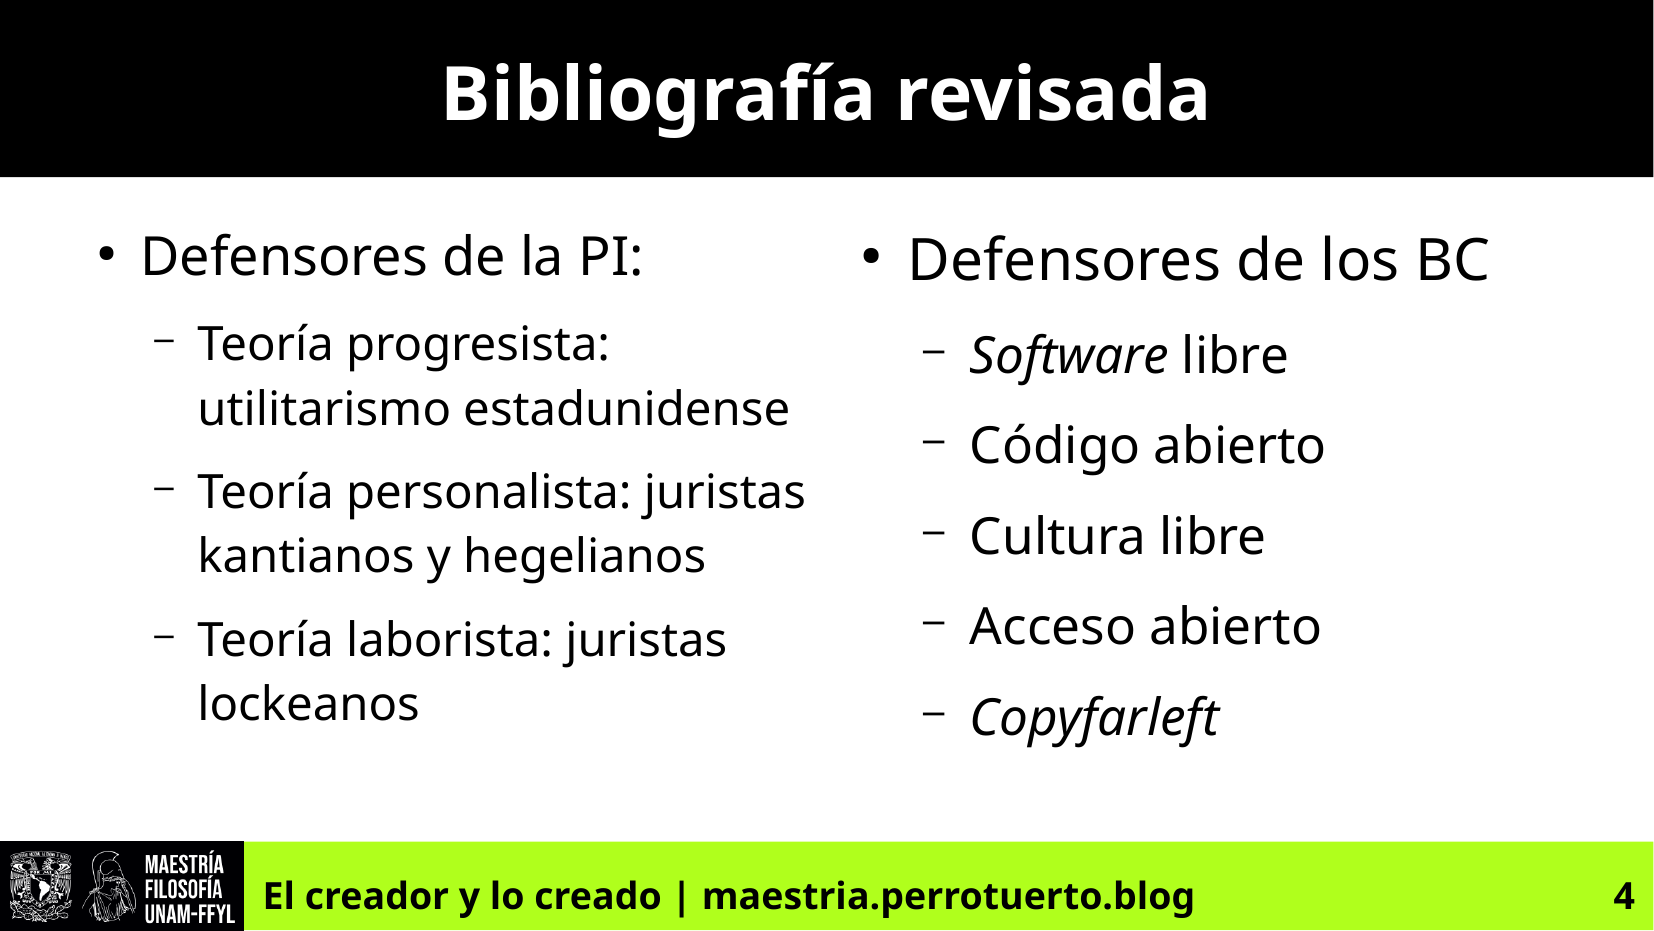

# Bibliografía revisada
Defensores de la PI:
Teoría progresista: utilitarismo estadunidense
Teoría personalista: juristas kantianos y hegelianos
Teoría laborista: juristas lockeanos
Defensores de los BC
Software libre
Código abierto
Cultura libre
Acceso abierto
Copyfarleft